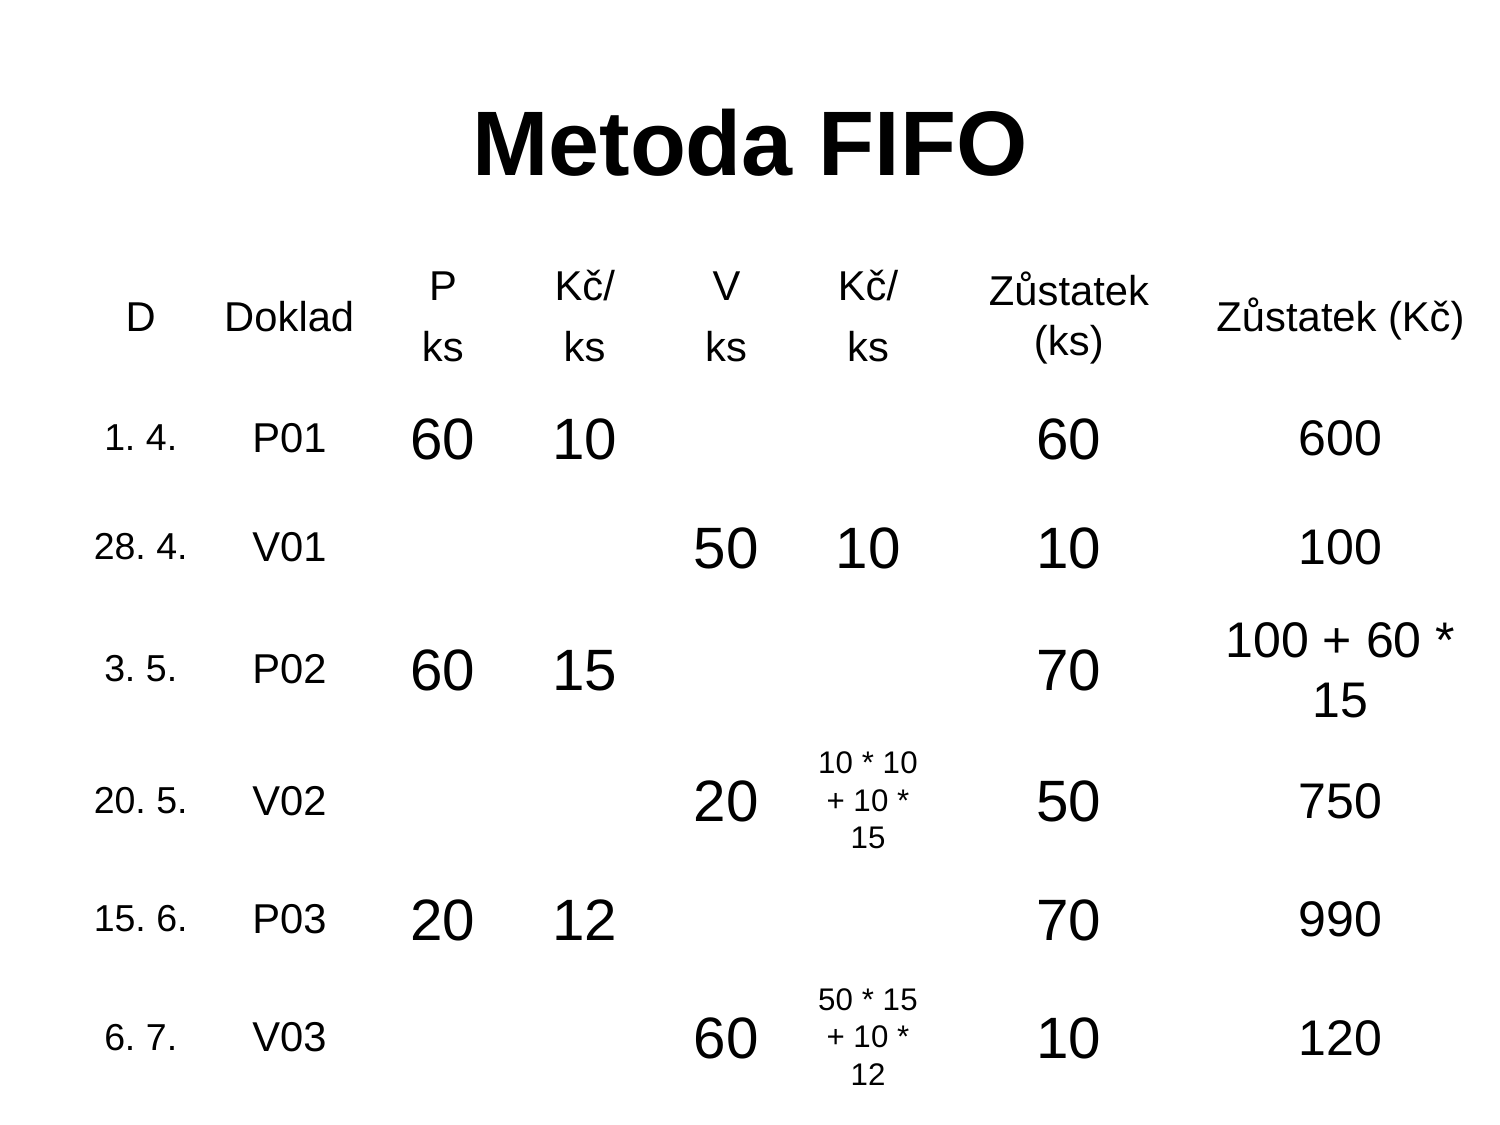

# Metoda FIFO
| D | Doklad | P ks | Kč/ ks | V ks | Kč/ ks | Zůstatek (ks) | Zůstatek (Kč) |
| --- | --- | --- | --- | --- | --- | --- | --- |
| 1. 4. | P01 | 60 | 10 | | | 60 | 600 |
| 28. 4. | V01 | | | 50 | 10 | 10 | 100 |
| 3. 5. | P02 | 60 | 15 | | | 70 | 100 + 60 \* 15 |
| 20. 5. | V02 | | | 20 | 10 \* 10 + 10 \* 15 | 50 | 750 |
| 15. 6. | P03 | 20 | 12 | | | 70 | 990 |
| 6. 7. | V03 | | | 60 | 50 \* 15 + 10 \* 12 | 10 | 120 |